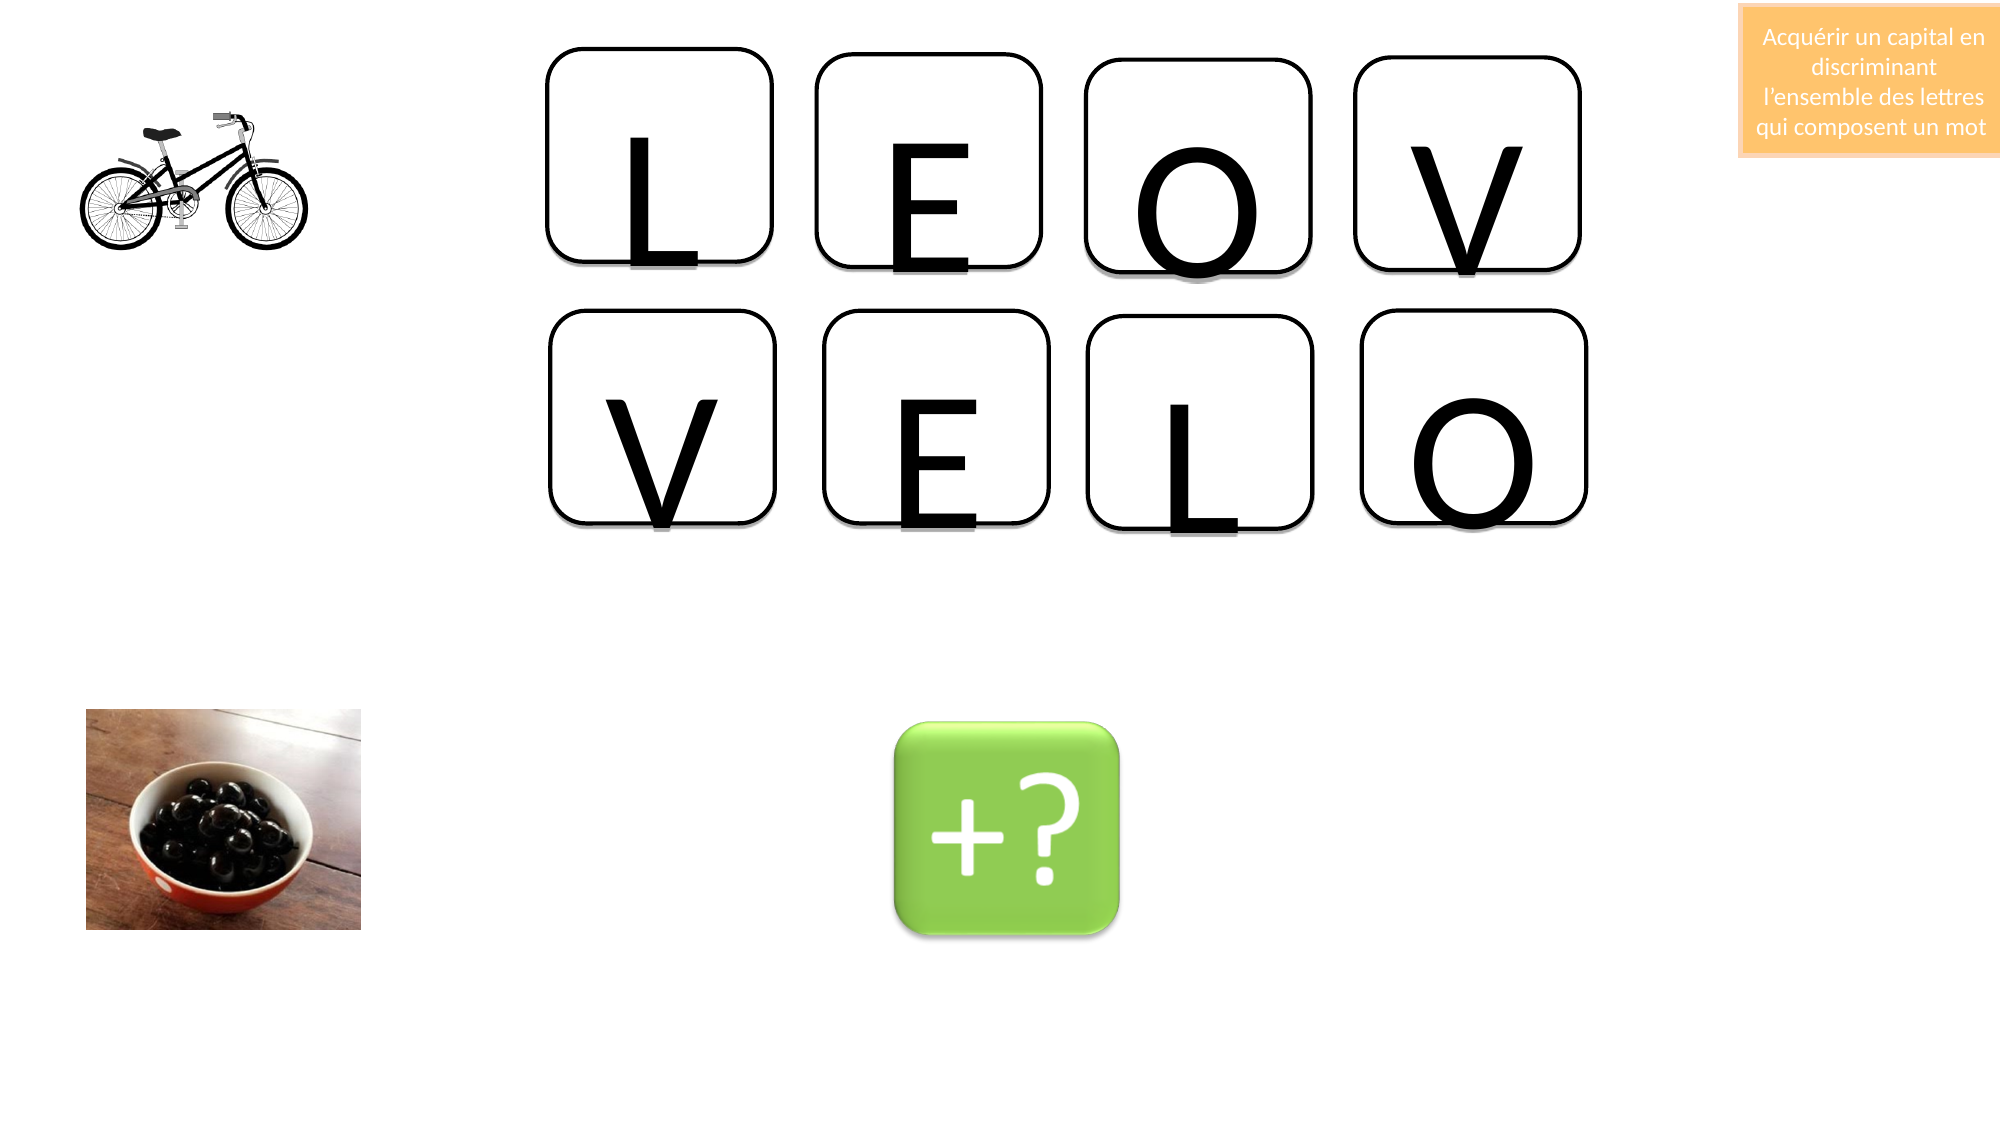

Acquérir un capital en discriminant l’ensemble des lettres qui composent un mot
L
E
V
O
O
V
E
L